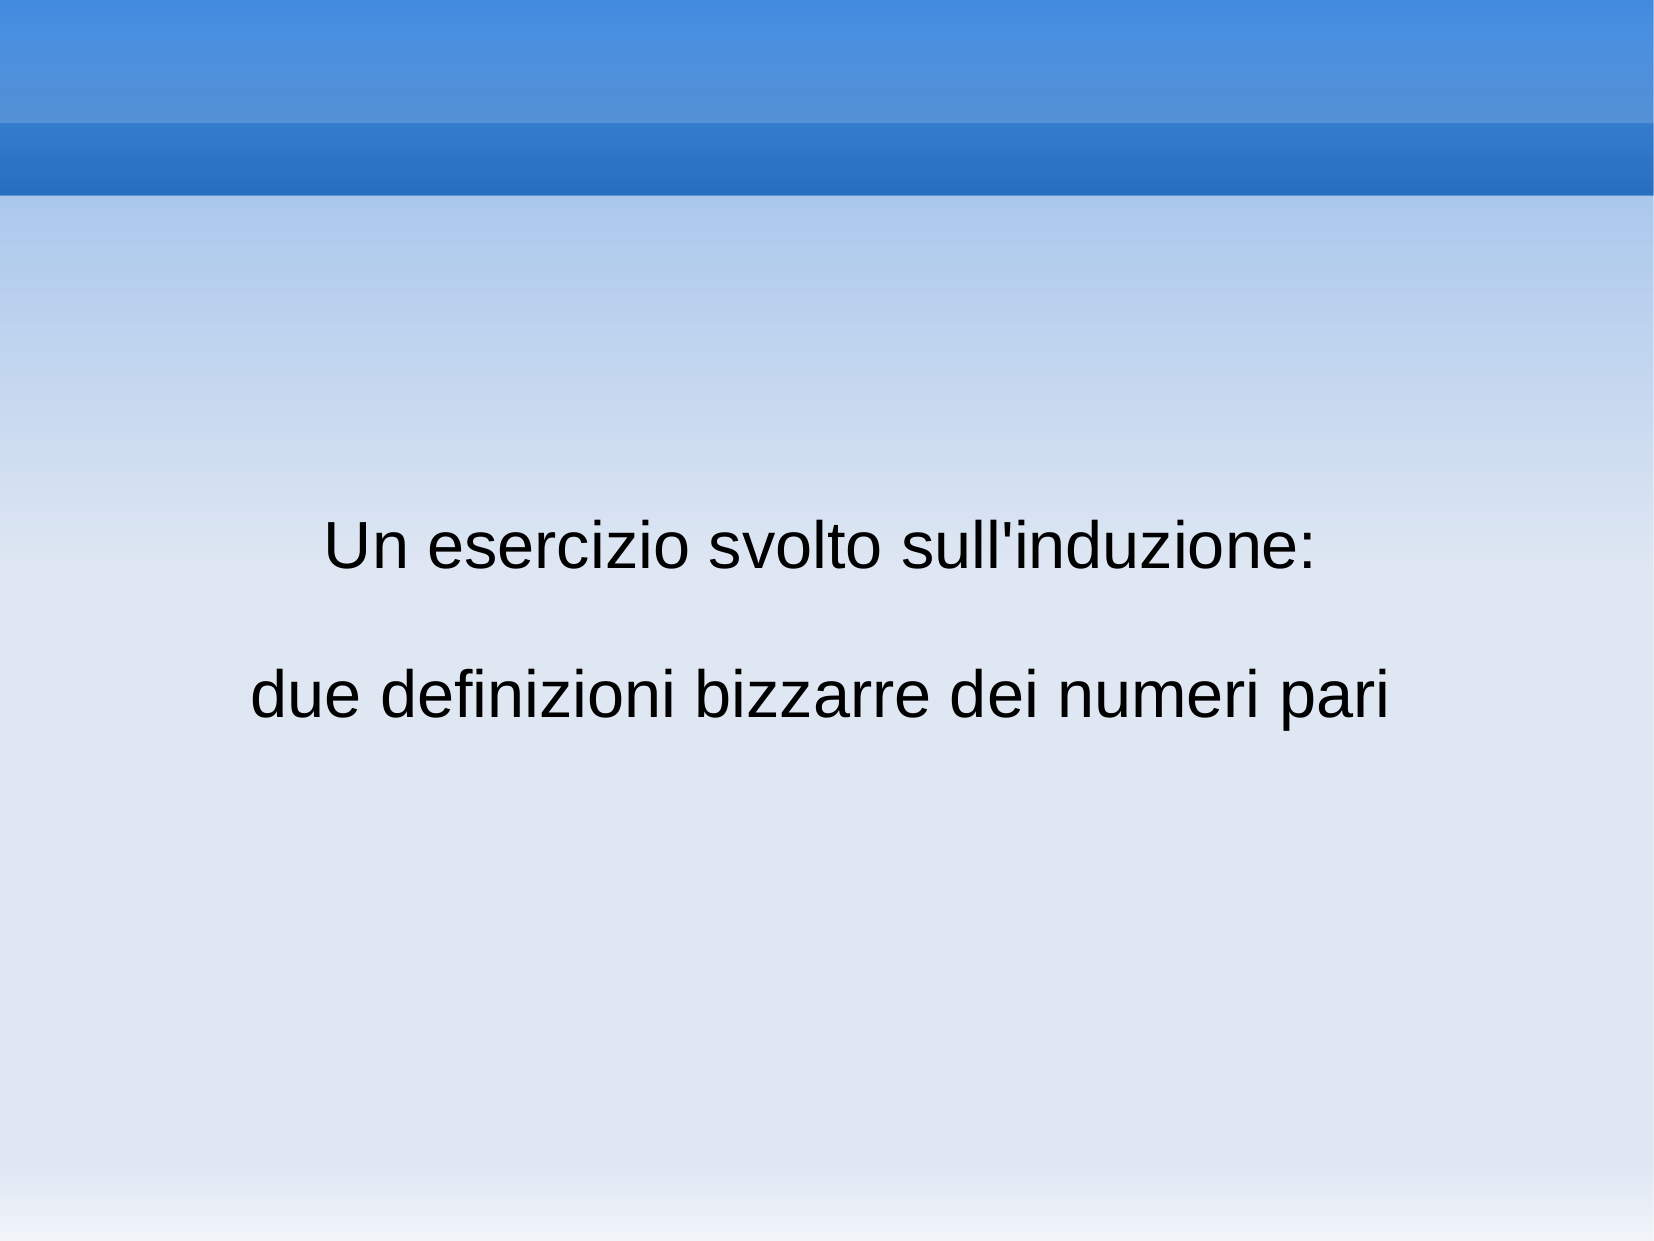

# Un esercizio svolto sull'induzione: due definizioni bizzarre dei numeri pari